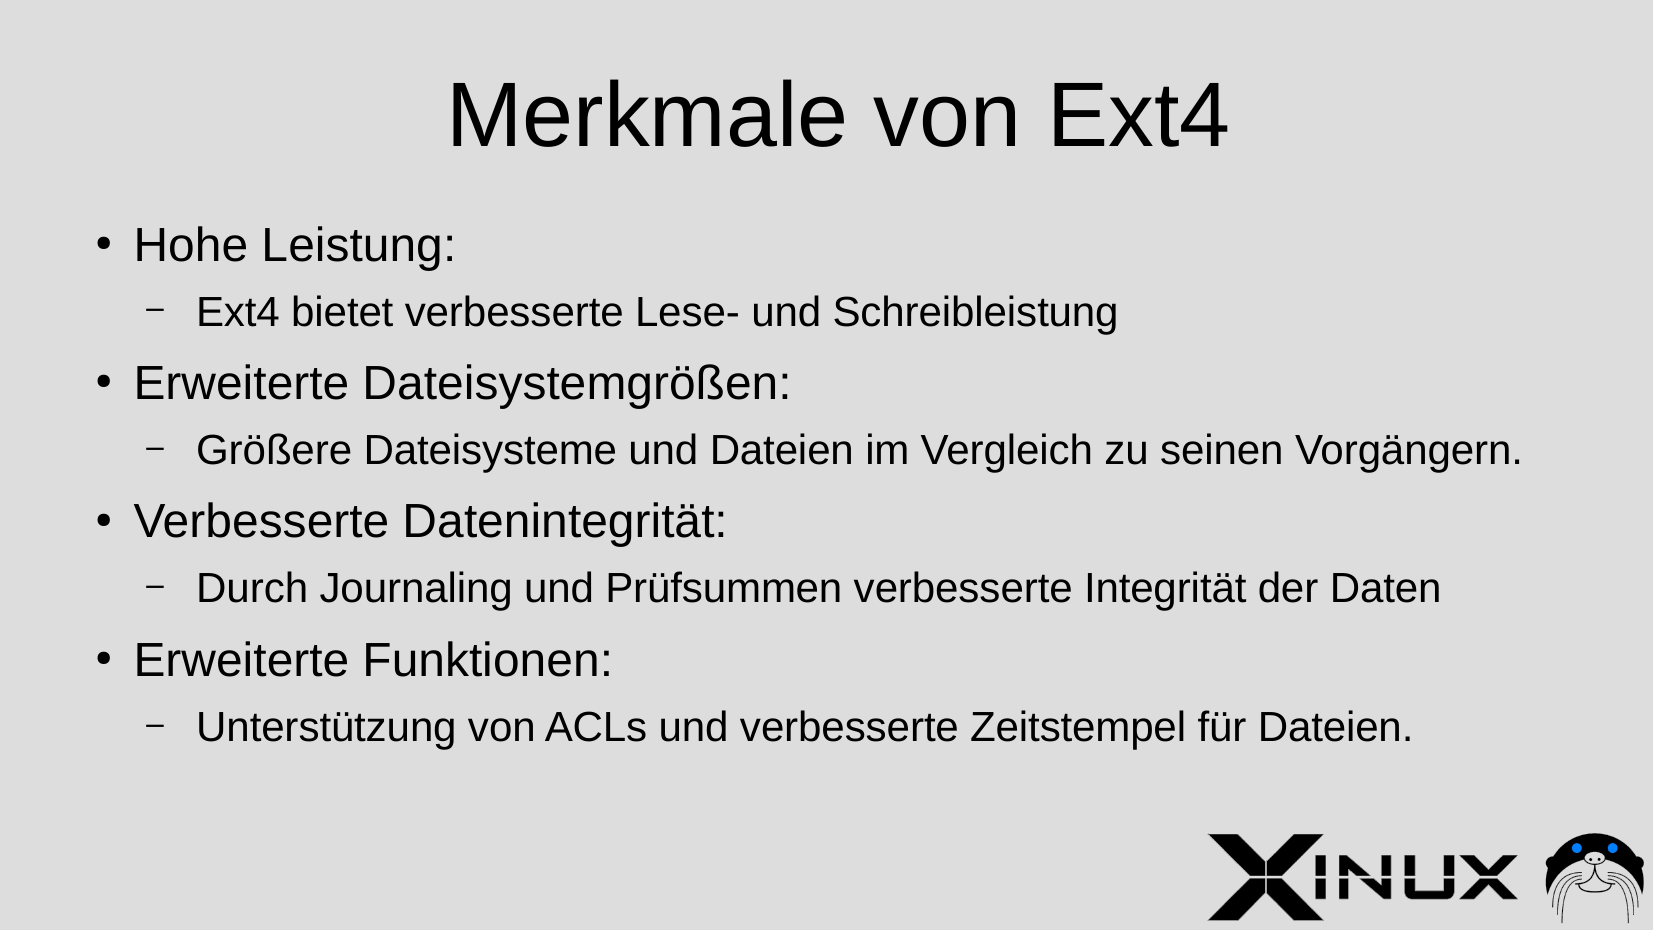

# Merkmale von Ext4
Hohe Leistung:
 Ext4 bietet verbesserte Lese- und Schreibleistung
Erweiterte Dateisystemgrößen:
 Größere Dateisysteme und Dateien im Vergleich zu seinen Vorgängern.
Verbesserte Datenintegrität:
 Durch Journaling und Prüfsummen verbesserte Integrität der Daten
Erweiterte Funktionen:
 Unterstützung von ACLs und verbesserte Zeitstempel für Dateien.